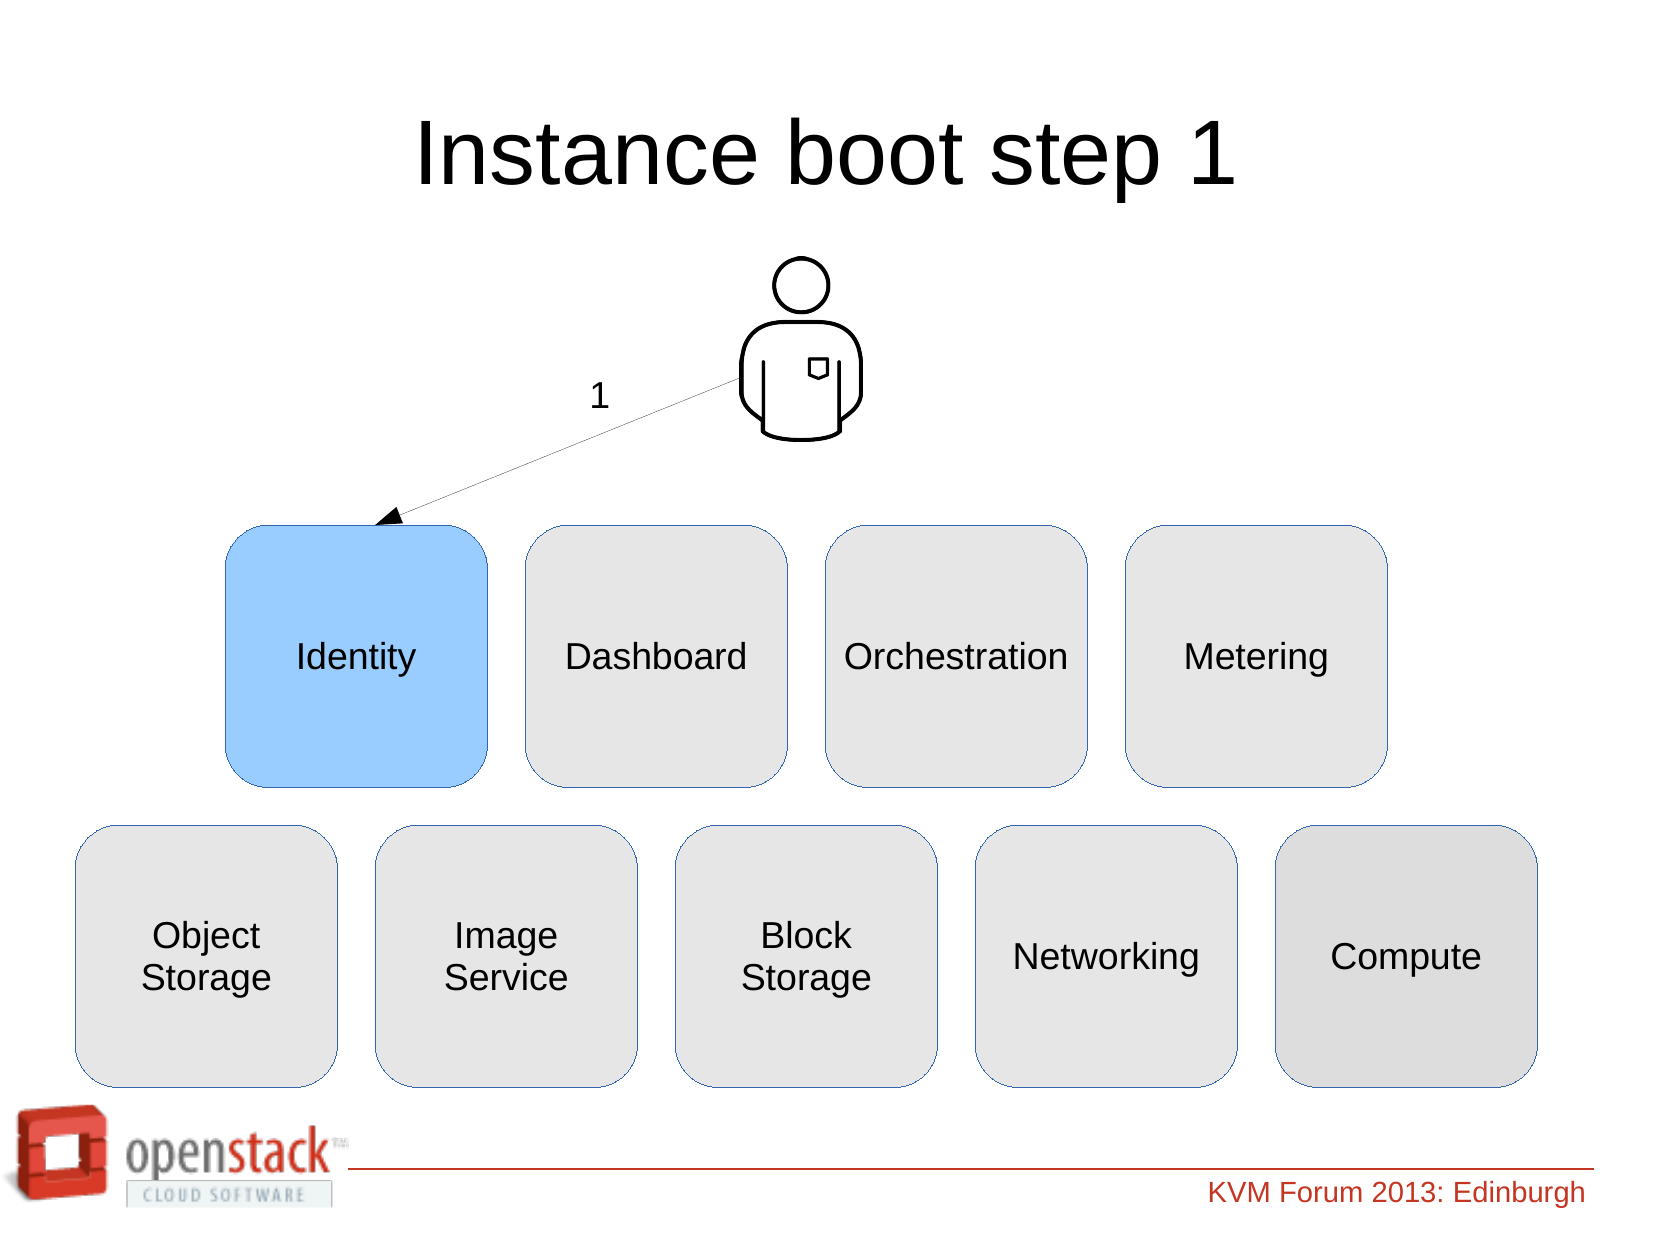

# Instance boot step 1
1
Identity
Dashboard
Orchestration
Metering
Object
Storage
Image
Service
Block
Storage
Networking
Compute